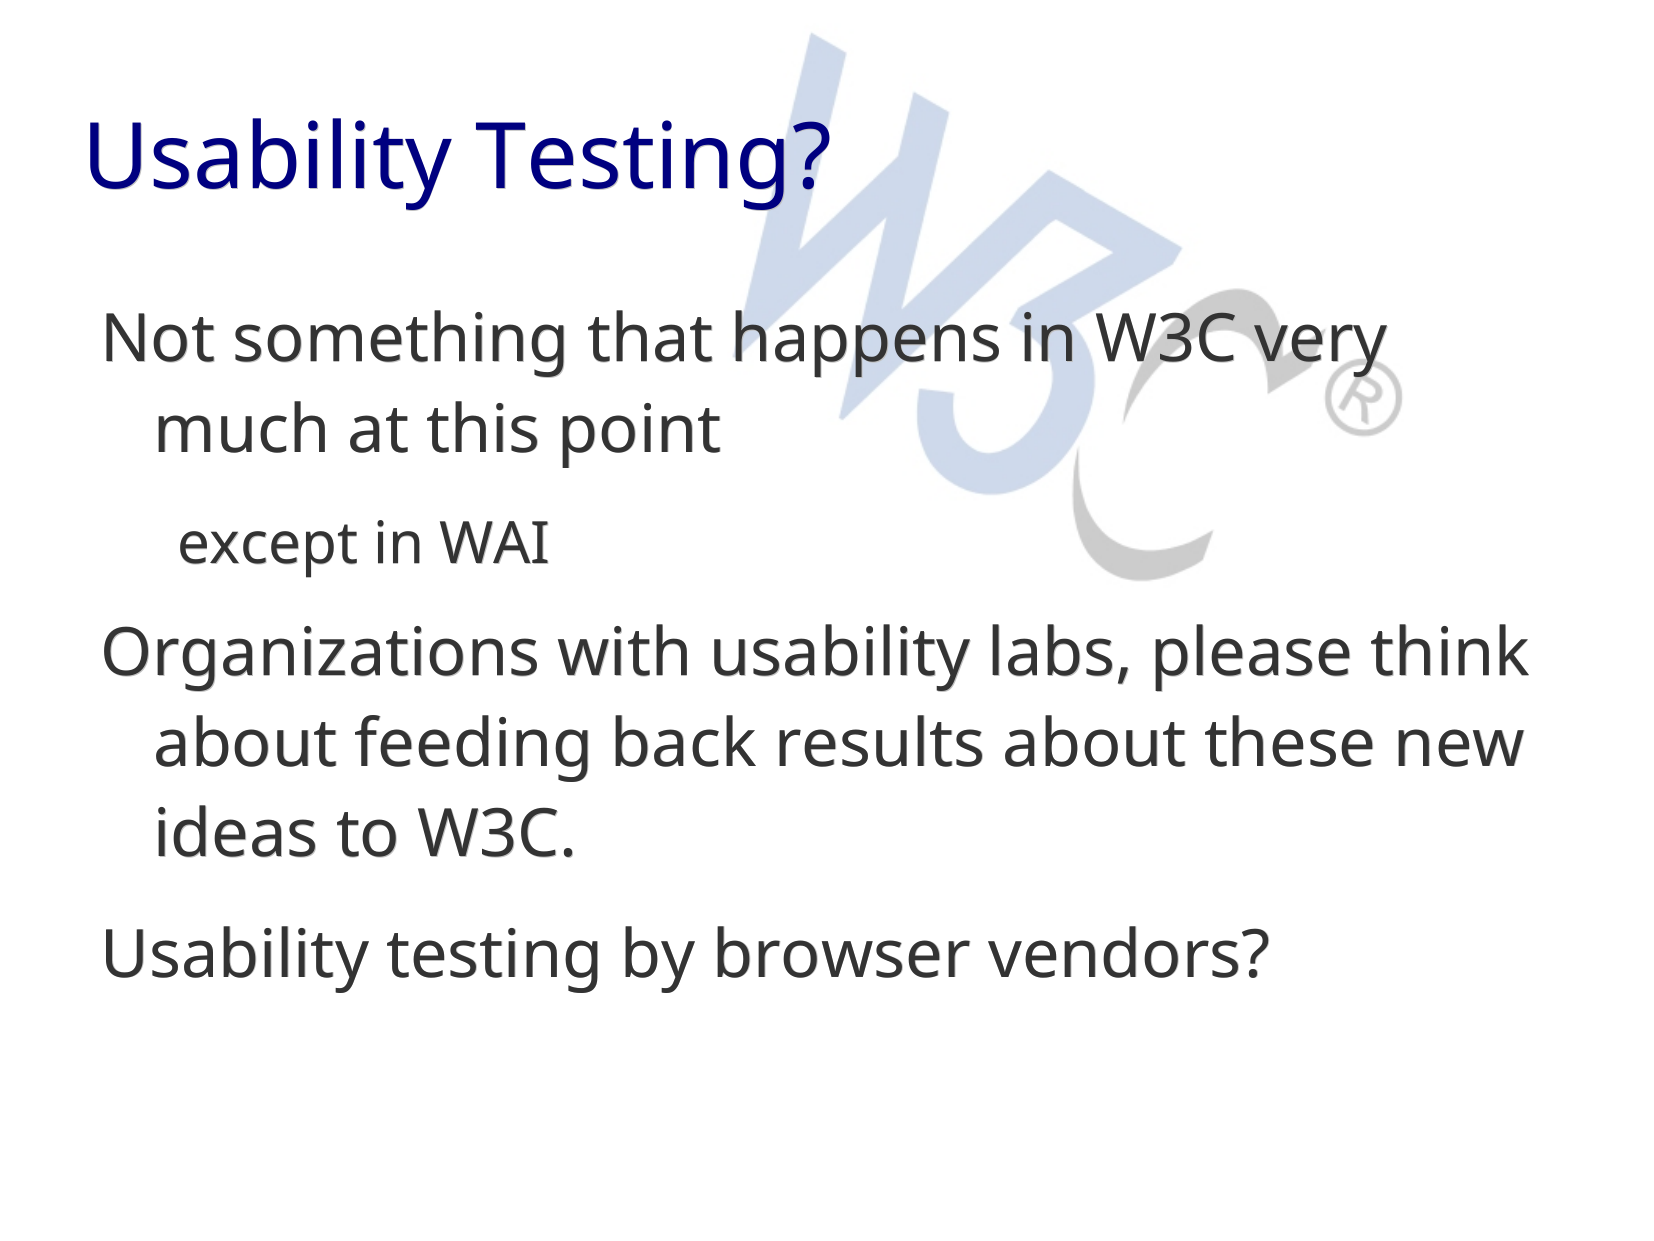

# Usability Testing?
Not something that happens in W3C very much at this point
except in WAI
Organizations with usability labs, please think about feeding back results about these new ideas to W3C.
Usability testing by browser vendors?